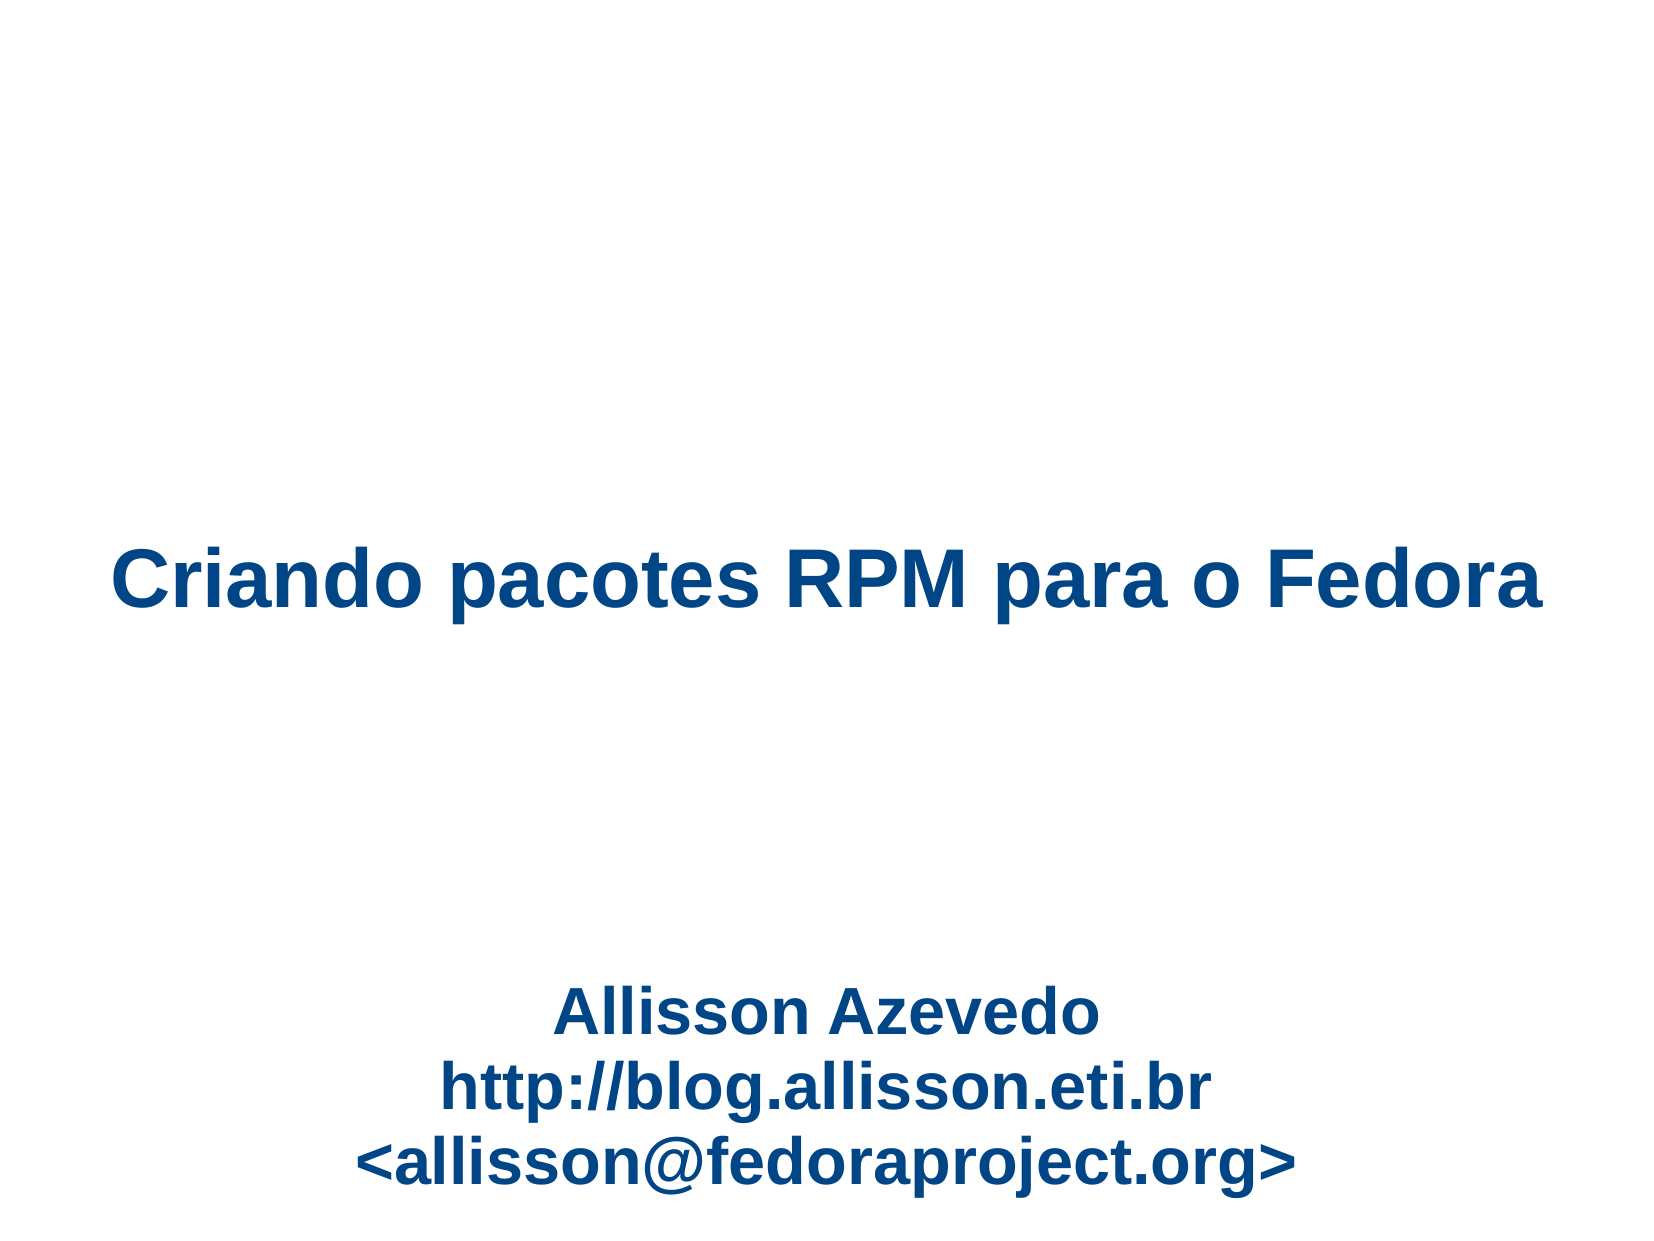

# Criando pacotes RPM para o Fedora
Allisson Azevedo
http://blog.allisson.eti.br
<allisson@fedoraproject.org>